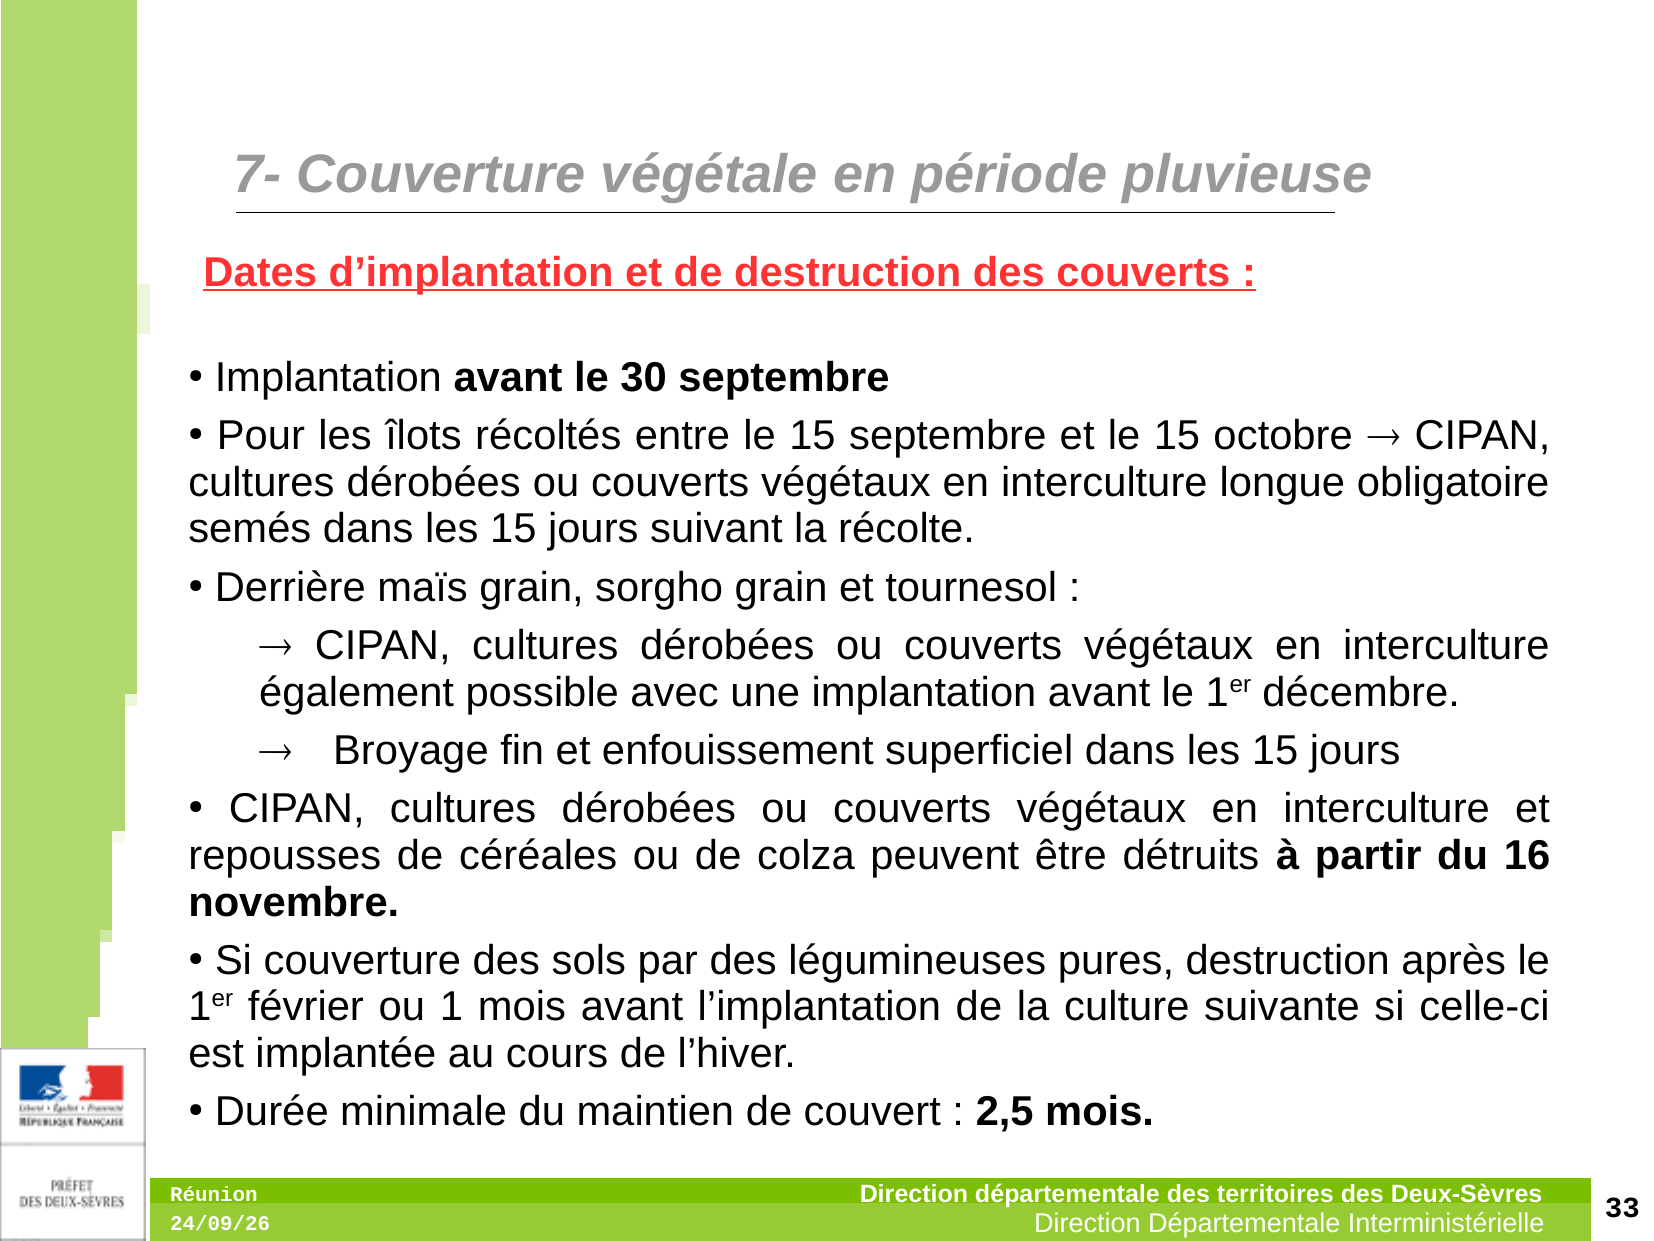

7- Couverture végétale en période pluvieuse
Dates d’implantation et de destruction des couverts :
 Implantation avant le 30 septembre
 Pour les îlots récoltés entre le 15 septembre et le 15 octobre  CIPAN, cultures dérobées ou couverts végétaux en interculture longue obligatoire semés dans les 15 jours suivant la récolte.
 Derrière maïs grain, sorgho grain et tournesol :
 CIPAN, cultures dérobées ou couverts végétaux en interculture également possible avec une implantation avant le 1er décembre.
 	Broyage fin et enfouissement superficiel dans les 15 jours
 CIPAN, cultures dérobées ou couverts végétaux en interculture et repousses de céréales ou de colza peuvent être détruits à partir du 16 novembre.
 Si couverture des sols par des légumineuses pures, destruction après le 1er février ou 1 mois avant l’implantation de la culture suivante si celle-ci est implantée au cours de l’hiver.
 Durée minimale du maintien de couvert : 2,5 mois.
Réunion